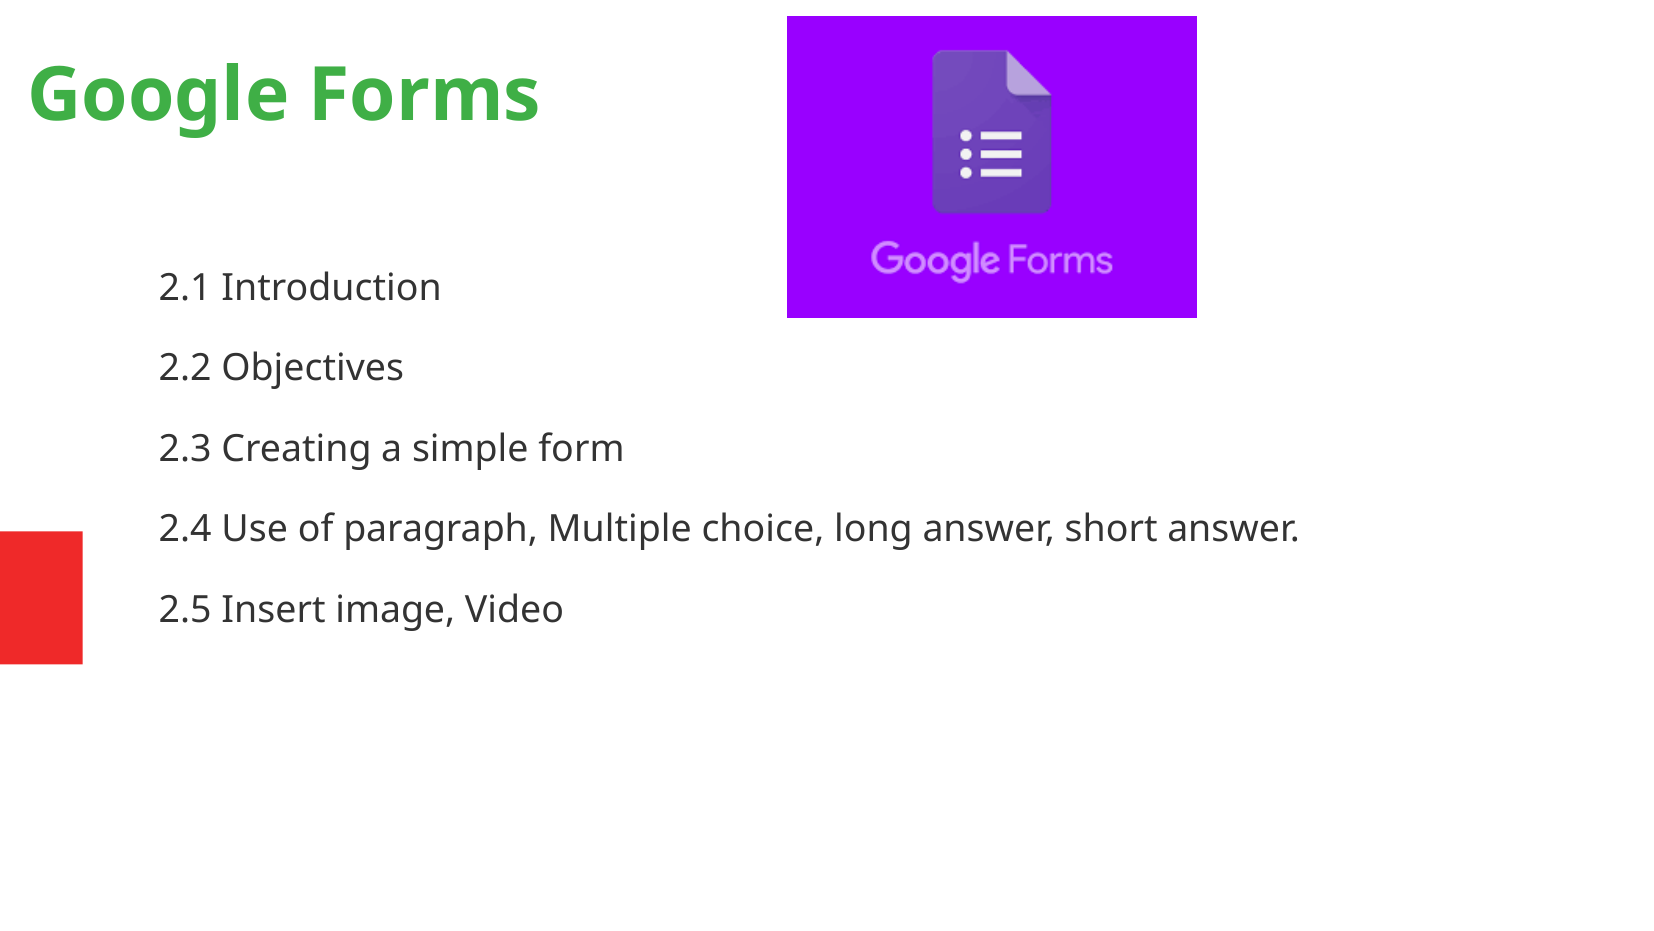

# Google Forms
2.1 Introduction
2.2 Objectives
2.3 Creating a simple form
2.4 Use of paragraph, Multiple choice, long answer, short answer.
2.5 Insert image, Video